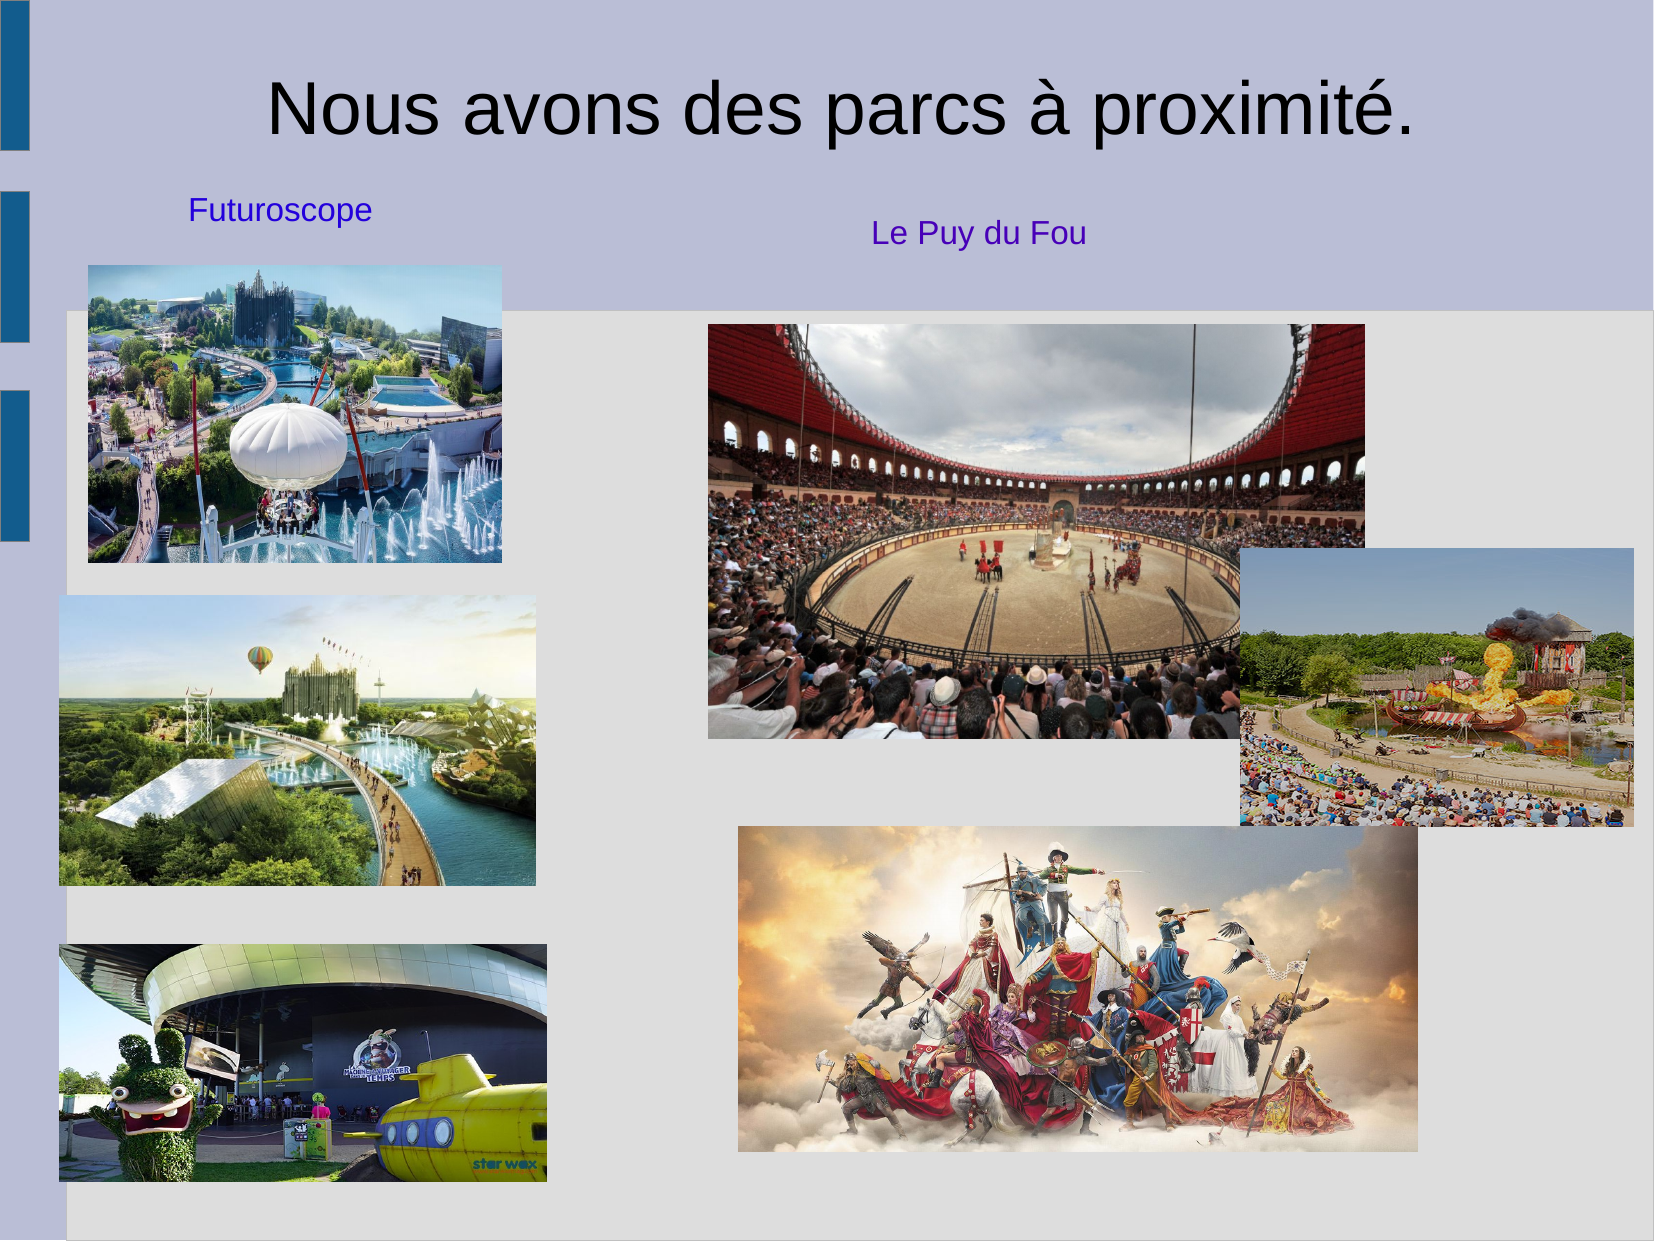

Nous avons des parcs à proximité.
Futuroscope
Le Puy du Fou